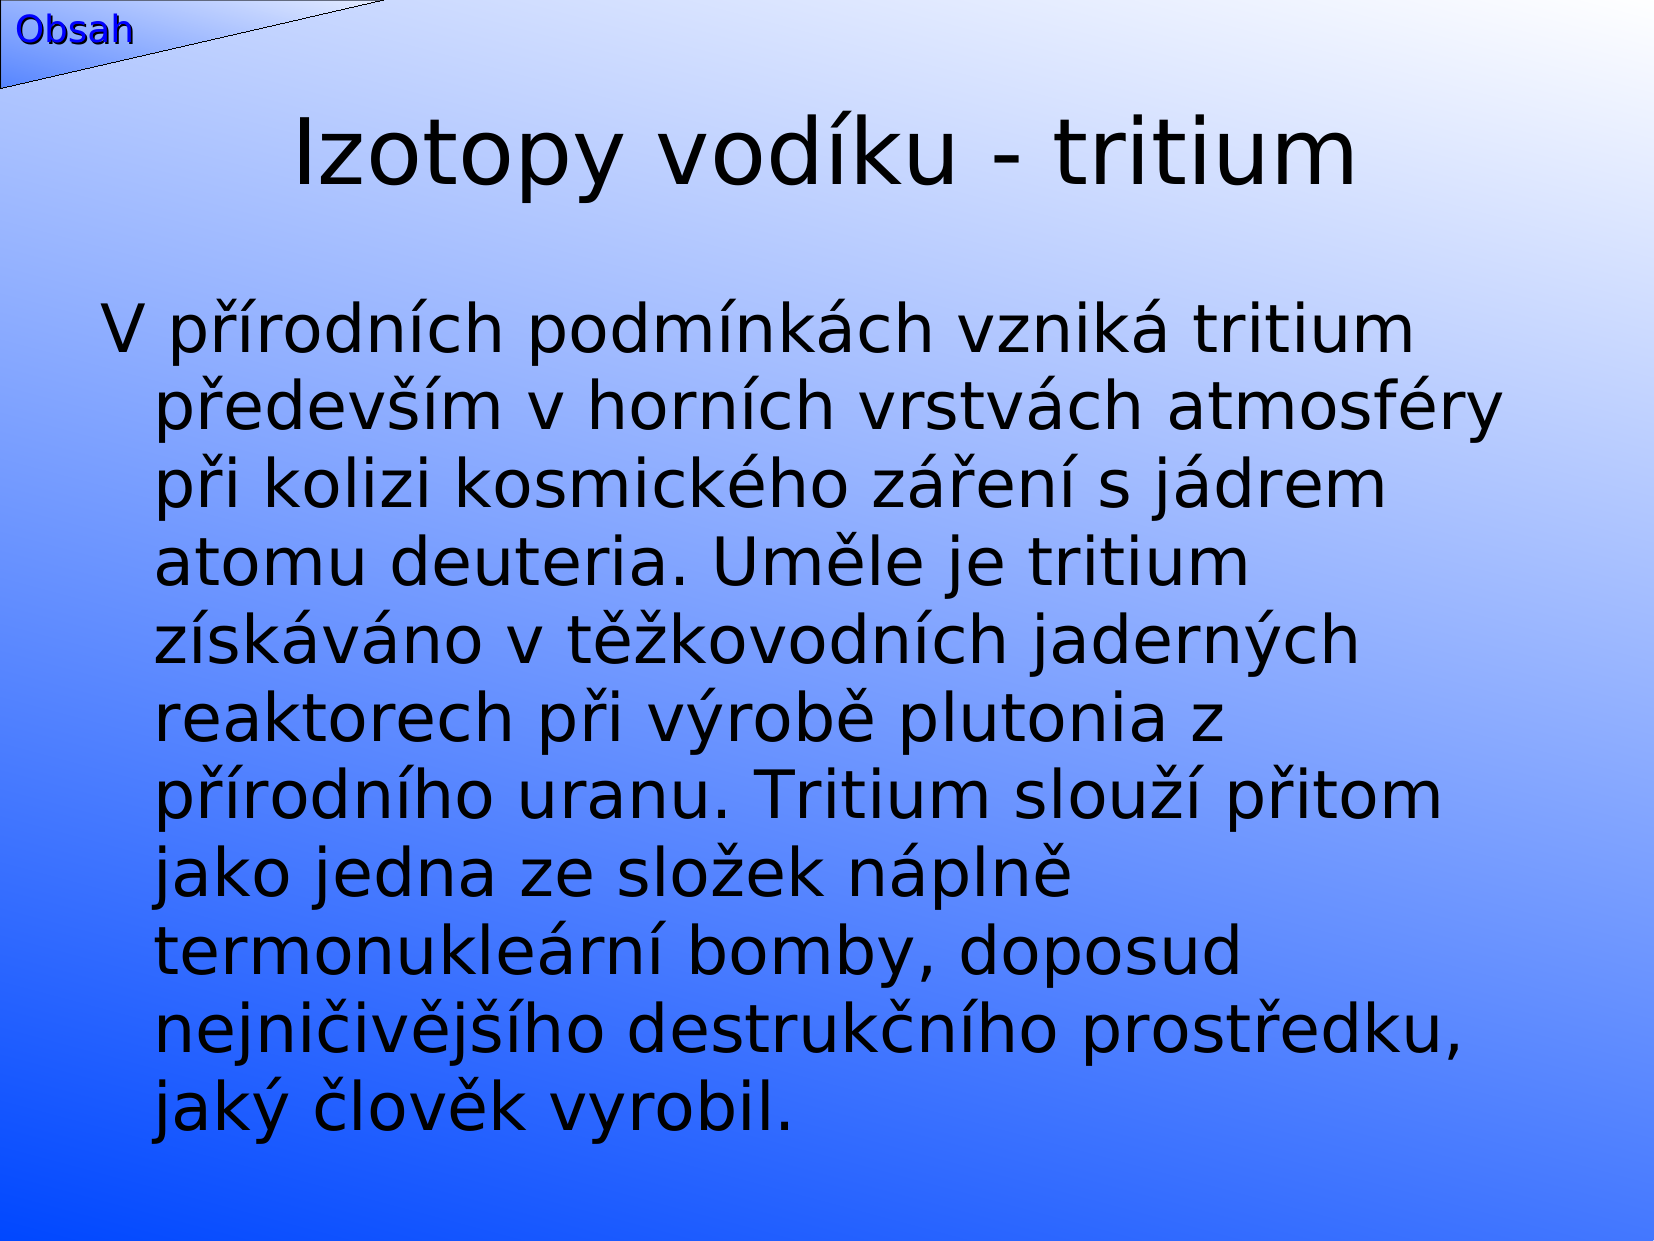

Obsah
# Izotopy vodíku - tritium
V přírodních podmínkách vzniká tritium především v horních vrstvách atmosféry při kolizi kosmického záření s jádrem atomu deuteria. Uměle je tritium získáváno v těžkovodních jaderných reaktorech při výrobě plutonia z přírodního uranu. Tritium slouží přitom jako jedna ze složek náplně termonukleární bomby, doposud nejničivějšího destrukčního prostředku, jaký člověk vyrobil.